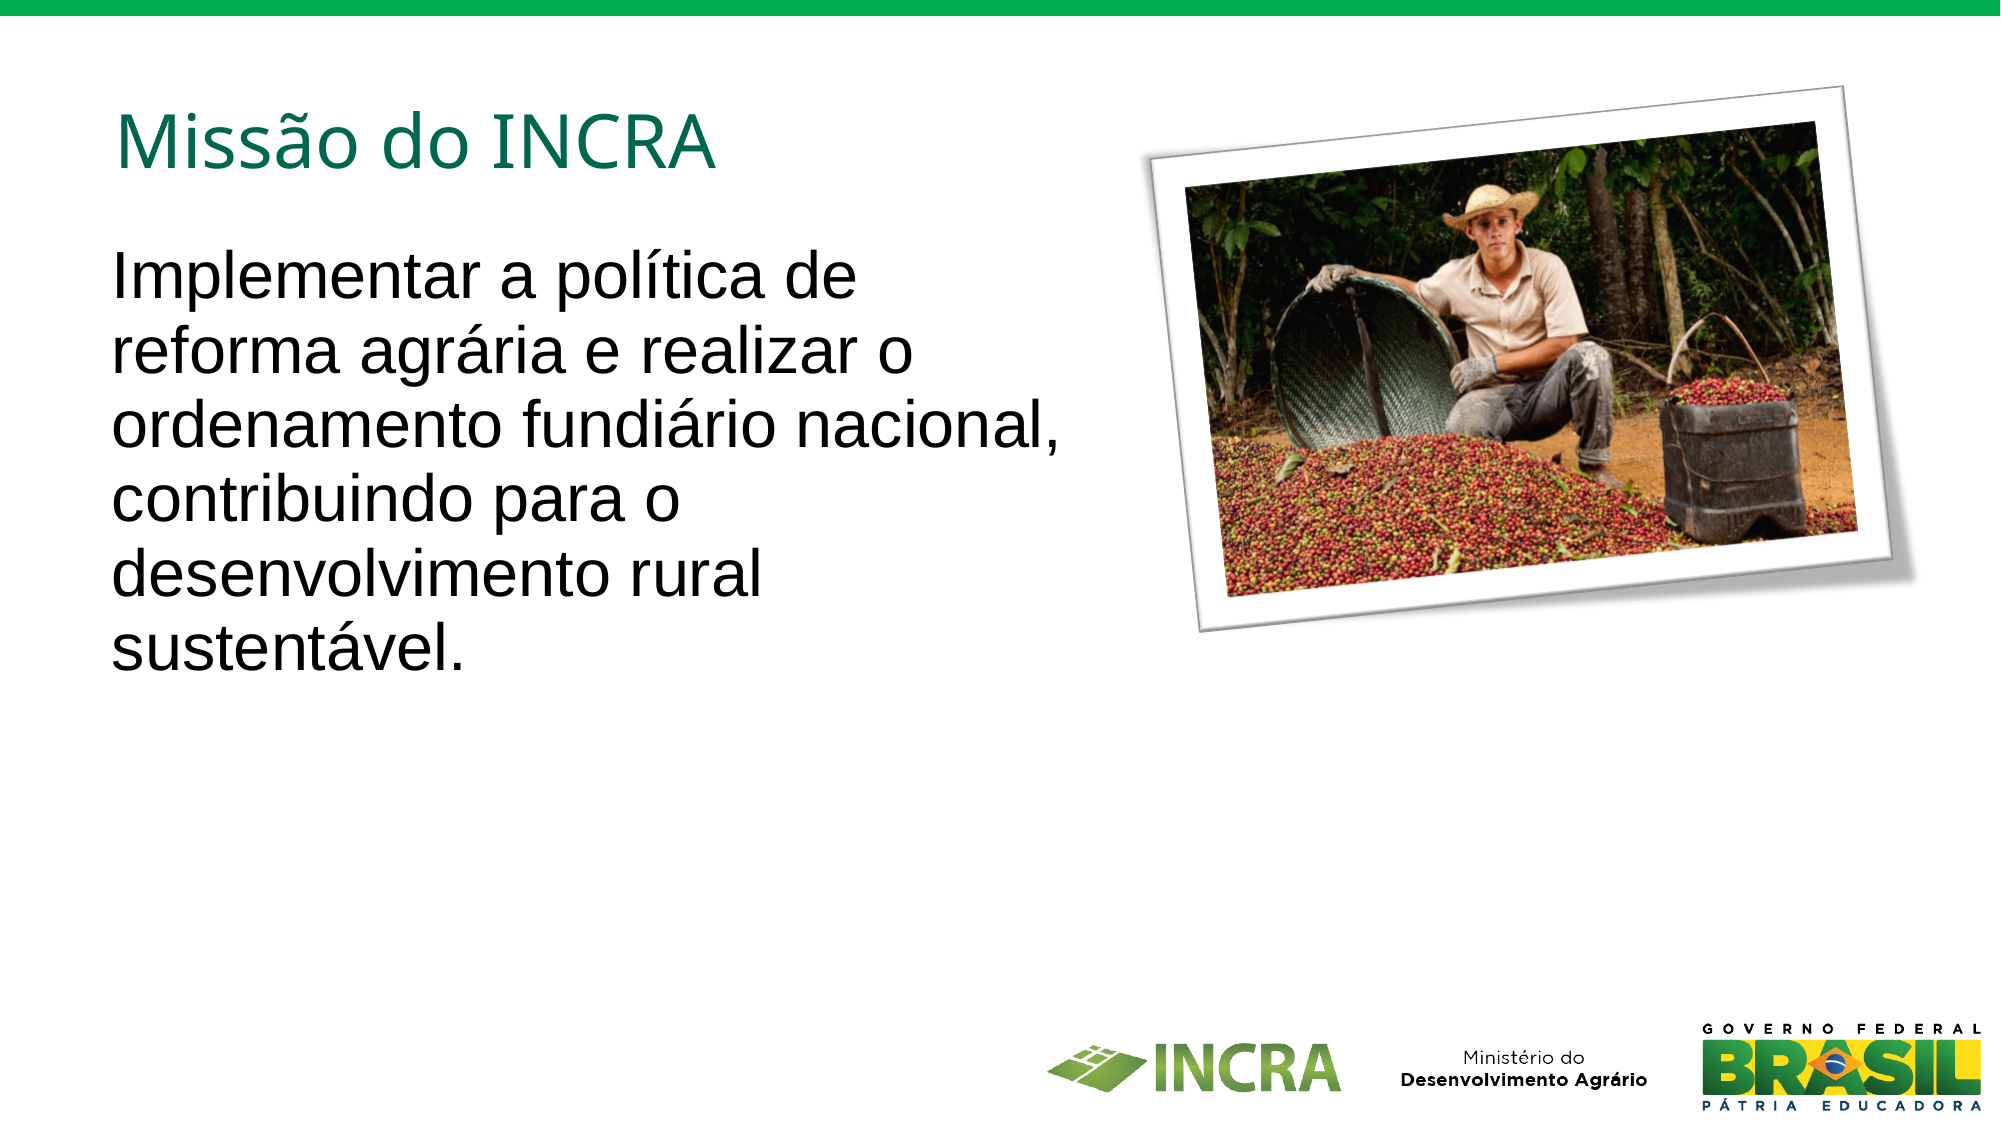

Missão do INCRA
Implementar a política de reforma agrária e realizar o ordenamento fundiário nacional, contribuindo para o desenvolvimento rural sustentável.